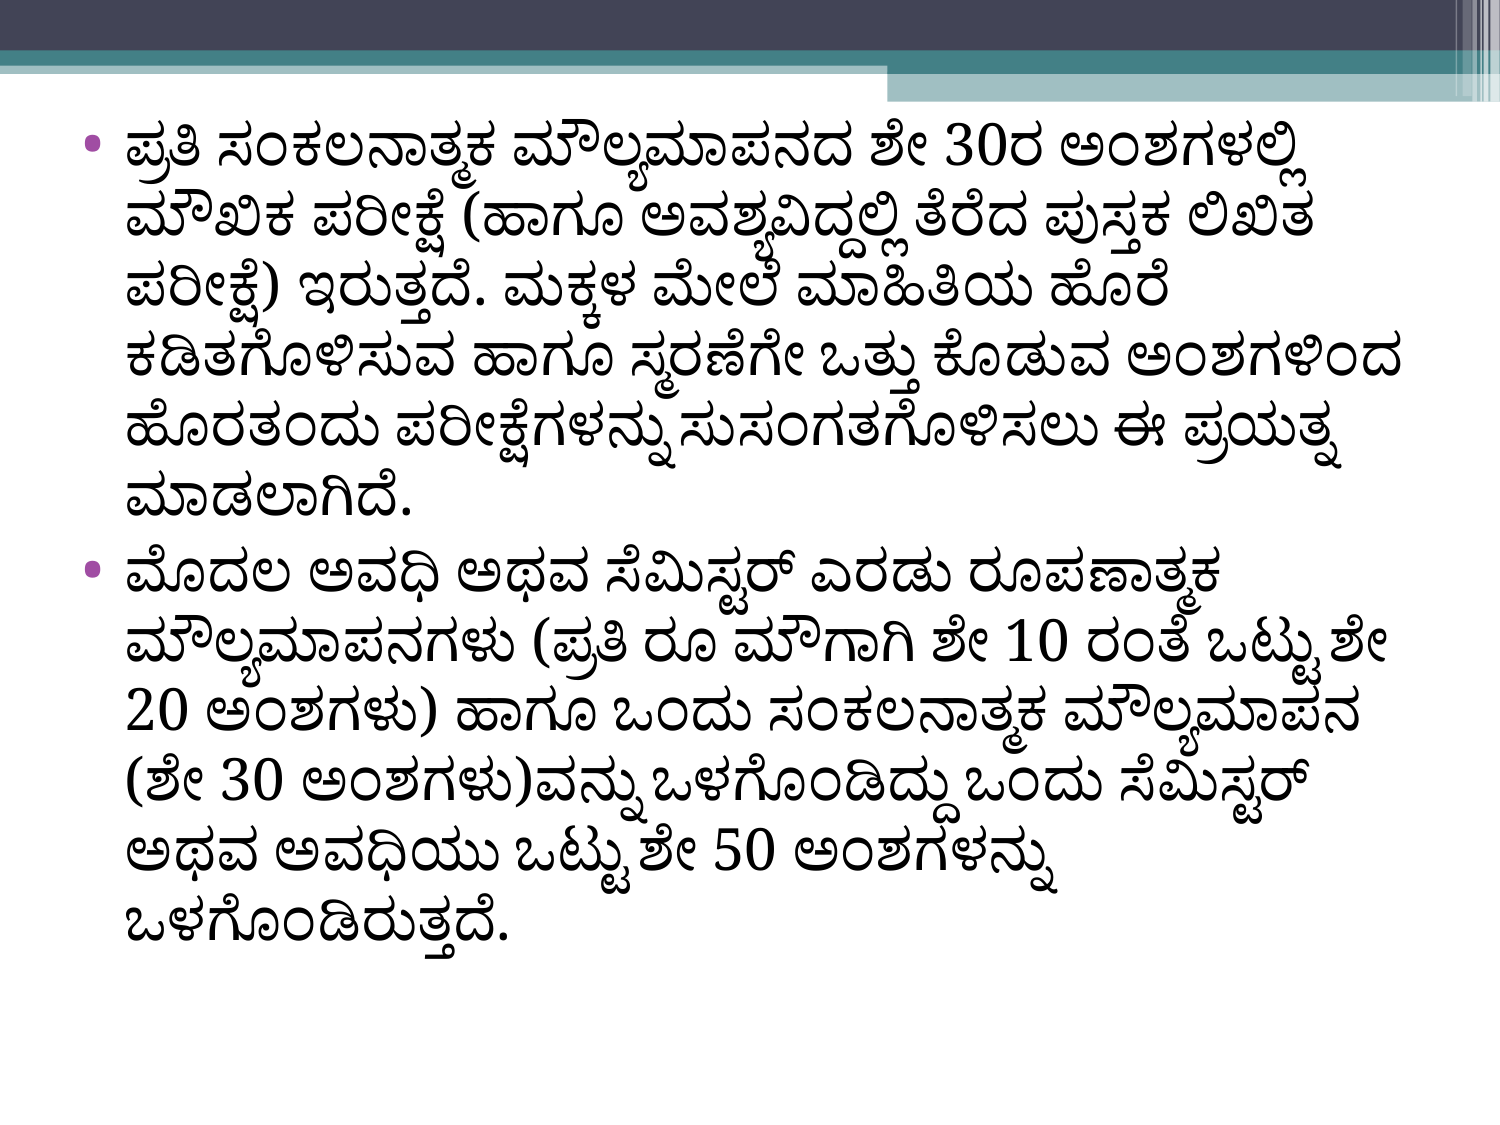

# ಪ್ರತಿ ಸಂಕಲನಾತ್ಮಕ ಮೌಲ್ಯಮಾಪನದ ಶೇ 30ರ ಅಂಶಗಳಲ್ಲಿ ಮೌಖಿಕ ಪರೀಕ್ಷೆ (ಹಾಗೂ ಅವಶ್ಯವಿದ್ದಲ್ಲಿ ತೆರೆದ ಪುಸ್ತಕ ಲಿಖಿತ ಪರೀಕ್ಷೆ) ಇರುತ್ತದೆ. ಮಕ್ಕಳ ಮೇಲೆ ಮಾಹಿತಿಯ ಹೊರೆ ಕಡಿತಗೊಳಿಸುವ ಹಾಗೂ ಸ್ಮರಣೆಗೇ ಒತ್ತು ಕೊಡುವ ಅಂಶಗಳಿಂದ ಹೊರತಂದು ಪರೀಕ್ಷೆಗಳನ್ನು ಸುಸಂಗತಗೊಳಿಸಲು ಈ ಪ್ರಯತ್ನ ಮಾಡಲಾಗಿದೆ.
ಮೊದಲ ಅವಧಿ ಅಥವ ಸೆಮಿಸ್ಟರ್ ಎರಡು ರೂಪಣಾತ್ಮಕ ಮೌಲ್ಯಮಾಪನಗಳು (ಪ್ರತಿ ರೂ ಮೌಗಾಗಿ ಶೇ 10 ರಂತೆ ಒಟ್ಟು ಶೇ 20 ಅಂಶಗಳು) ಹಾಗೂ ಒಂದು ಸಂಕಲನಾತ್ಮಕ ಮೌಲ್ಯಮಾಪನ (ಶೇ 30 ಅಂಶಗಳು)ವನ್ನು ಒಳಗೊಂಡಿದ್ದು ಒಂದು ಸೆಮಿಸ್ಟರ್ ಅಥವ ಅವಧಿಯು ಒಟ್ಟು ಶೇ 50 ಅಂಶಗಳನ್ನು ಒಳಗೊಂಡಿರುತ್ತದೆ.